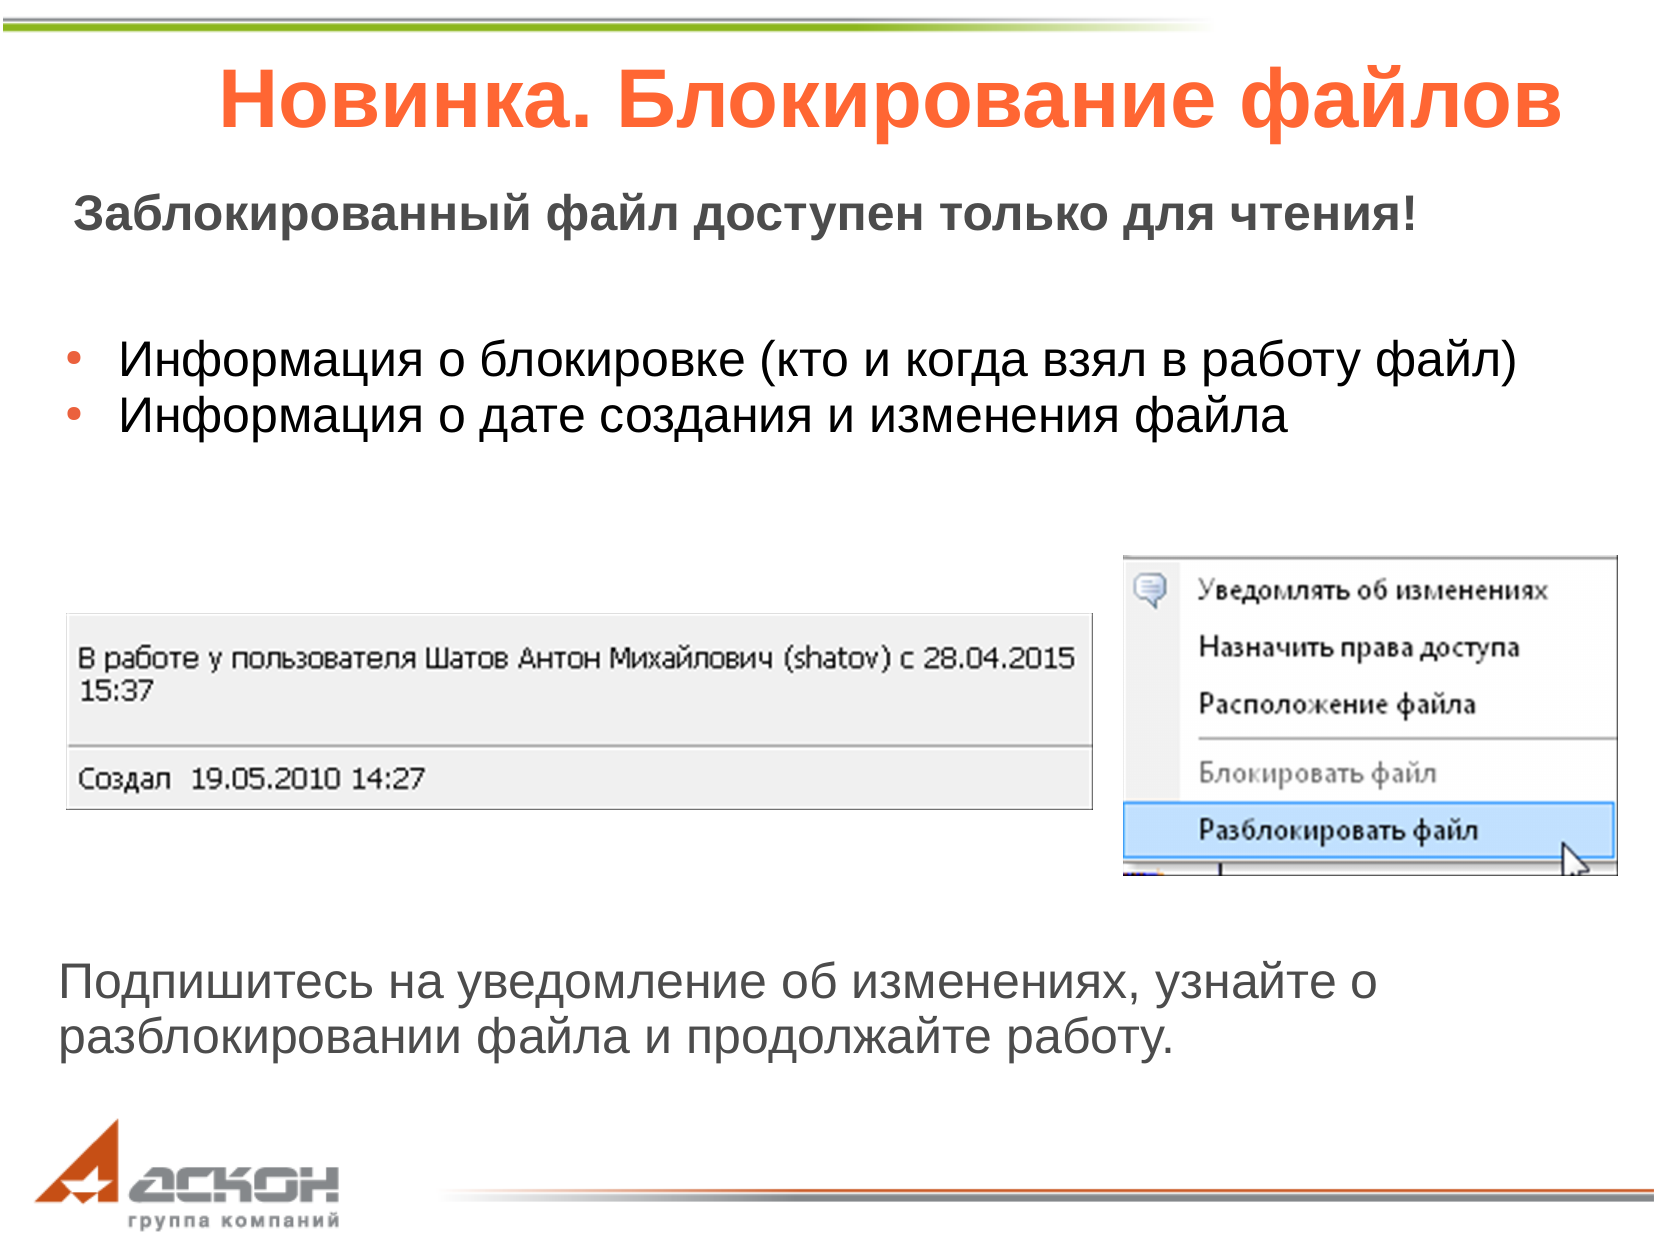

# Новинка. Блокирование файлов
 Заблокированный файл доступен только для чтения!
Подпишитесь на уведомление об изменениях, узнайте о разблокировании файла и продолжайте работу.
Информация о блокировке (кто и когда взял в работу файл)
Информация о дате создания и изменения файла